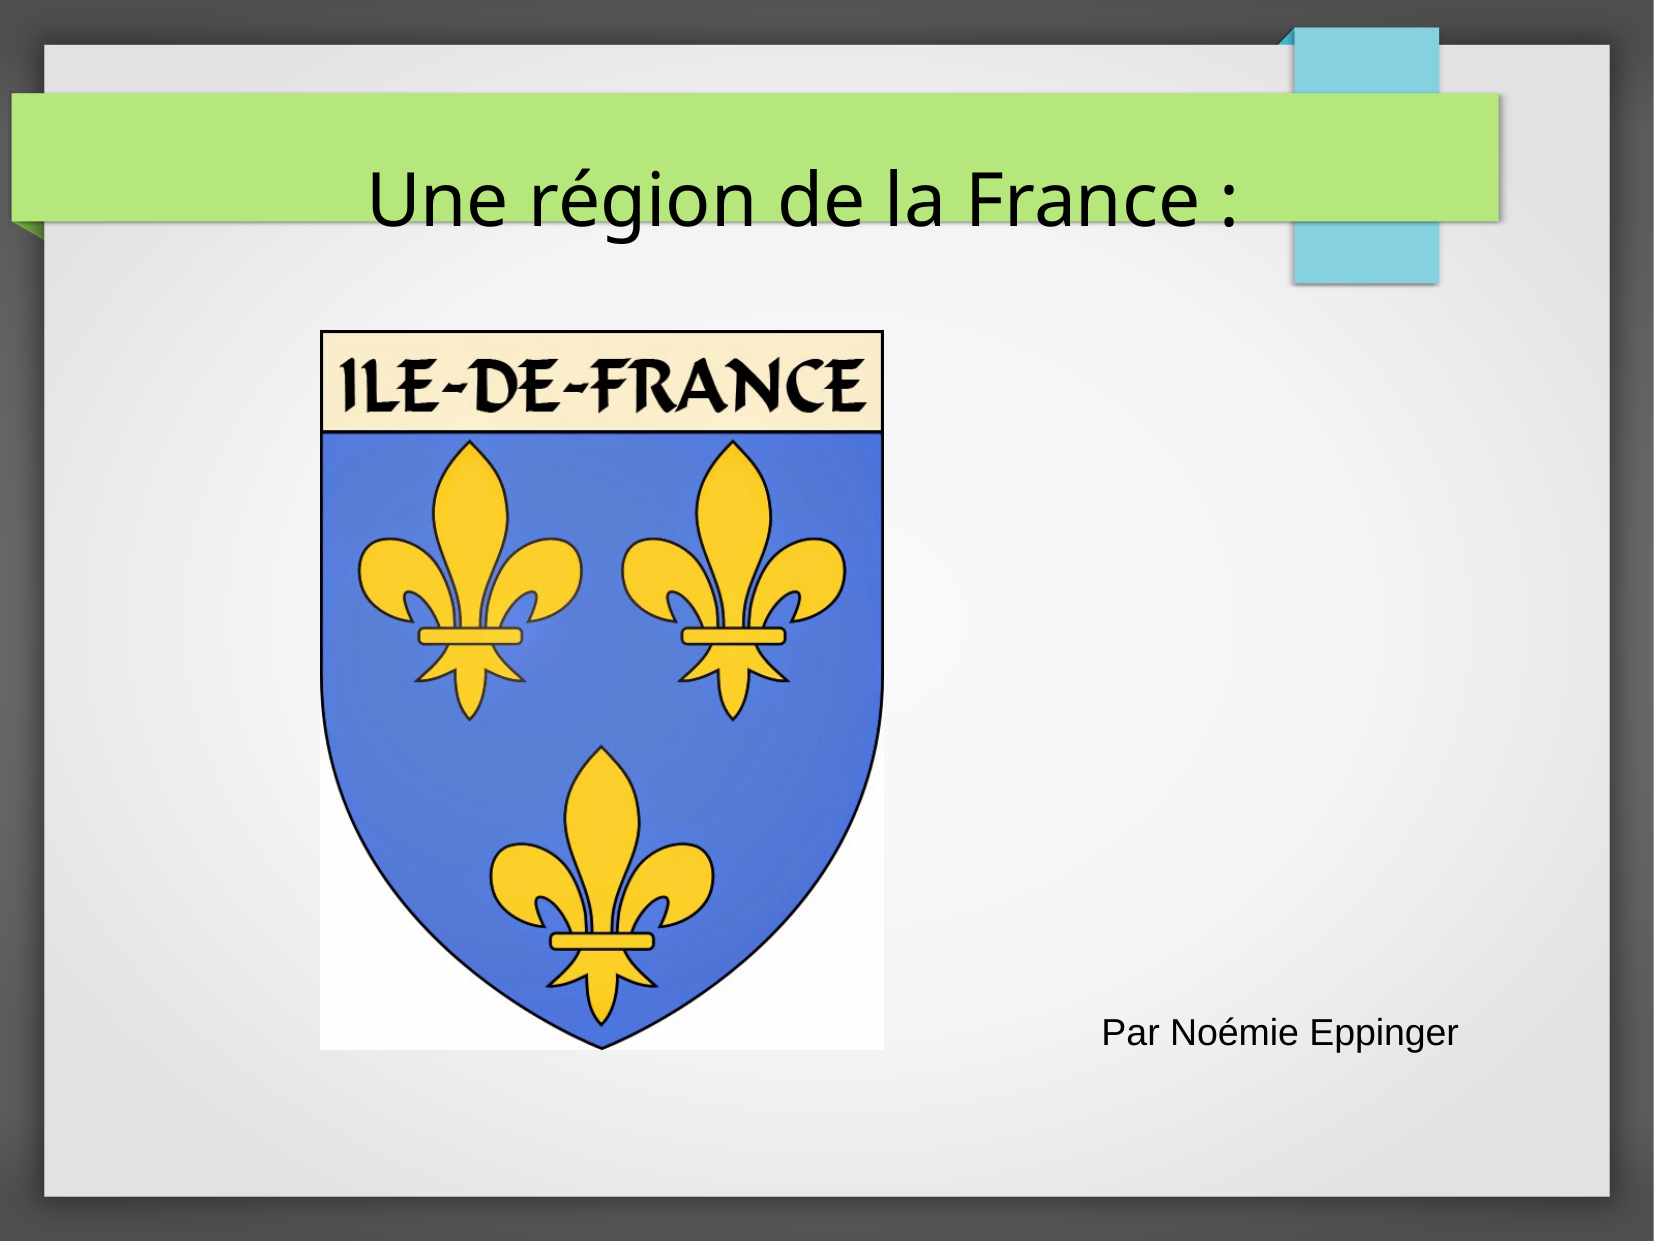

# Une région de la France :
Par Noémie Eppinger